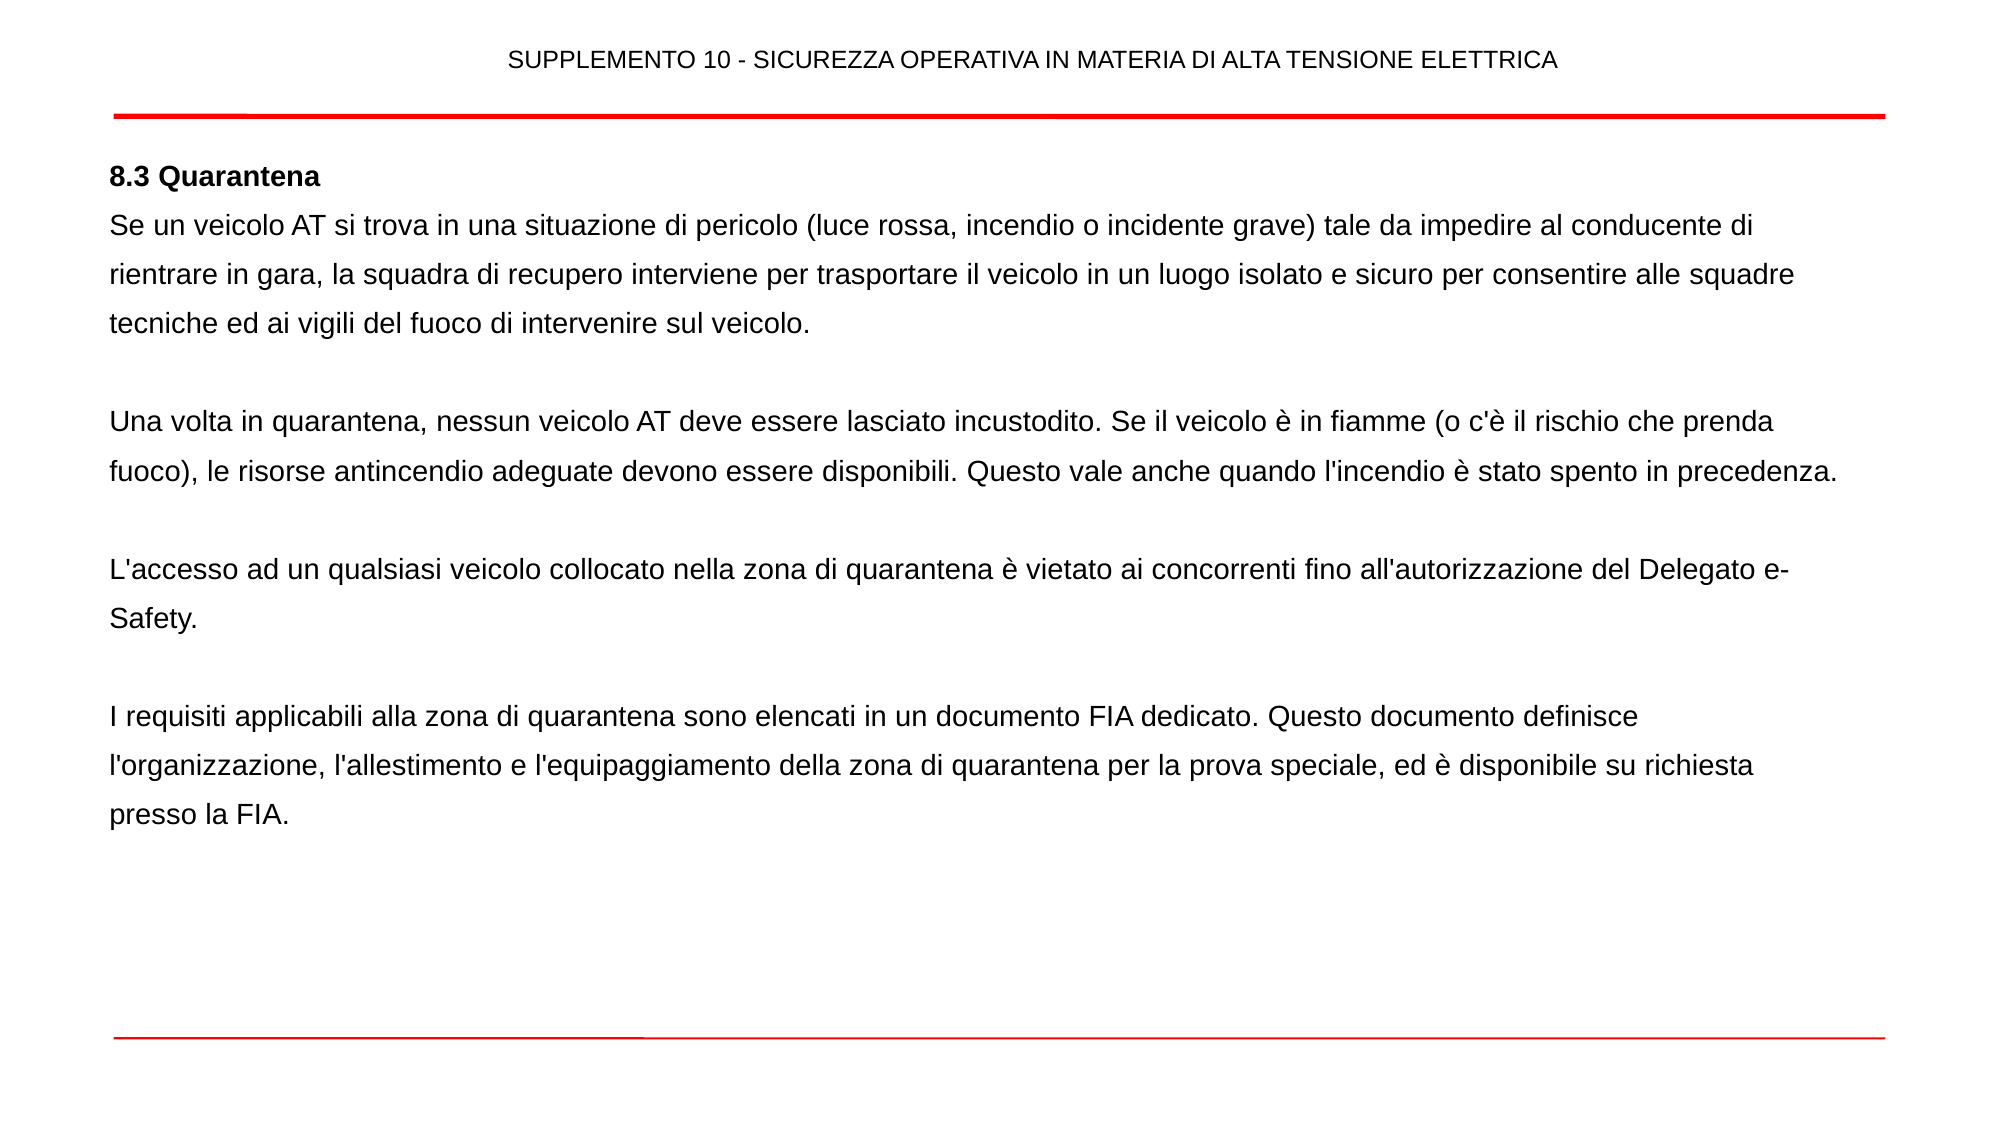

SUPPLEMENTO 10 - SICUREZZA OPERATIVA IN MATERIA DI ALTA TENSIONE ELETTRICA
8.3 Quarantena
Se un veicolo AT si trova in una situazione di pericolo (luce rossa, incendio o incidente grave) tale da impedire al conducente di rientrare in gara, la squadra di recupero interviene per trasportare il veicolo in un luogo isolato e sicuro per consentire alle squadre tecniche ed ai vigili del fuoco di intervenire sul veicolo.
Una volta in quarantena, nessun veicolo AT deve essere lasciato incustodito. Se il veicolo è in fiamme (o c'è il rischio che prenda fuoco), le risorse antincendio adeguate devono essere disponibili. Questo vale anche quando l'incendio è stato spento in precedenza.
L'accesso ad un qualsiasi veicolo collocato nella zona di quarantena è vietato ai concorrenti fino all'autorizzazione del Delegato e-Safety.
I requisiti applicabili alla zona di quarantena sono elencati in un documento FIA dedicato. Questo documento definisce l'organizzazione, l'allestimento e l'equipaggiamento della zona di quarantena per la prova speciale, ed è disponibile su richiesta presso la FIA.